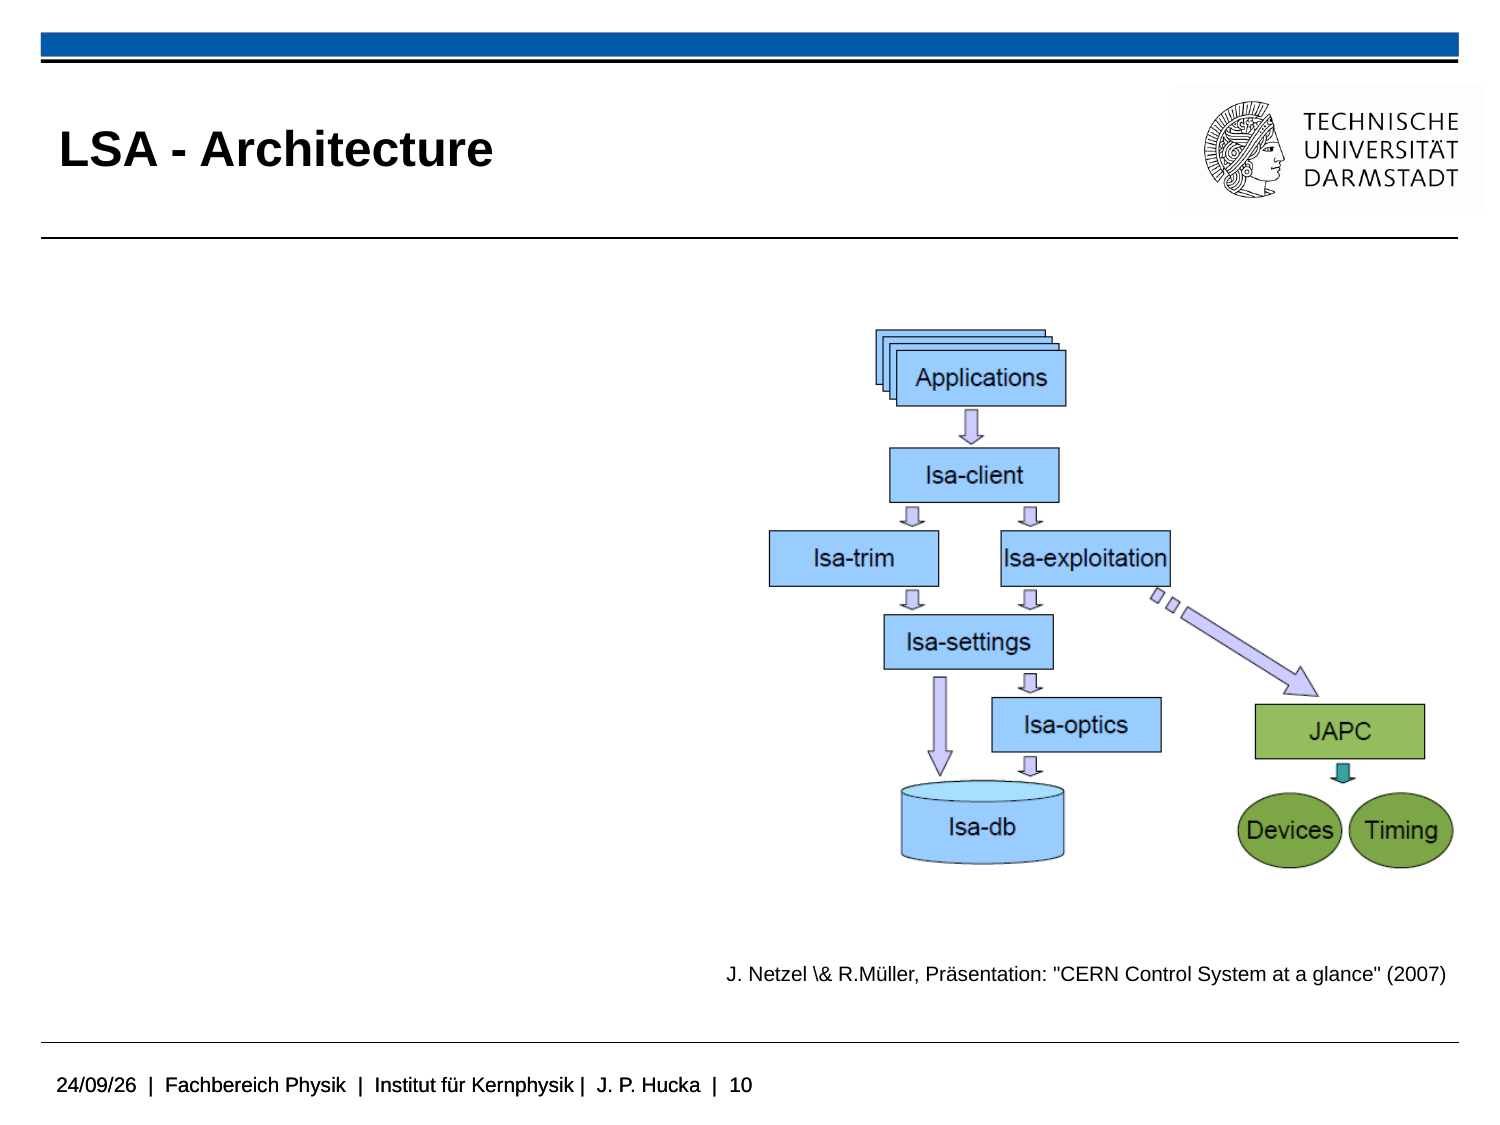

# LSA - Architecture
J. Netzel \& R.Müller, Präsentation: "CERN Control System at a glance" (2007)